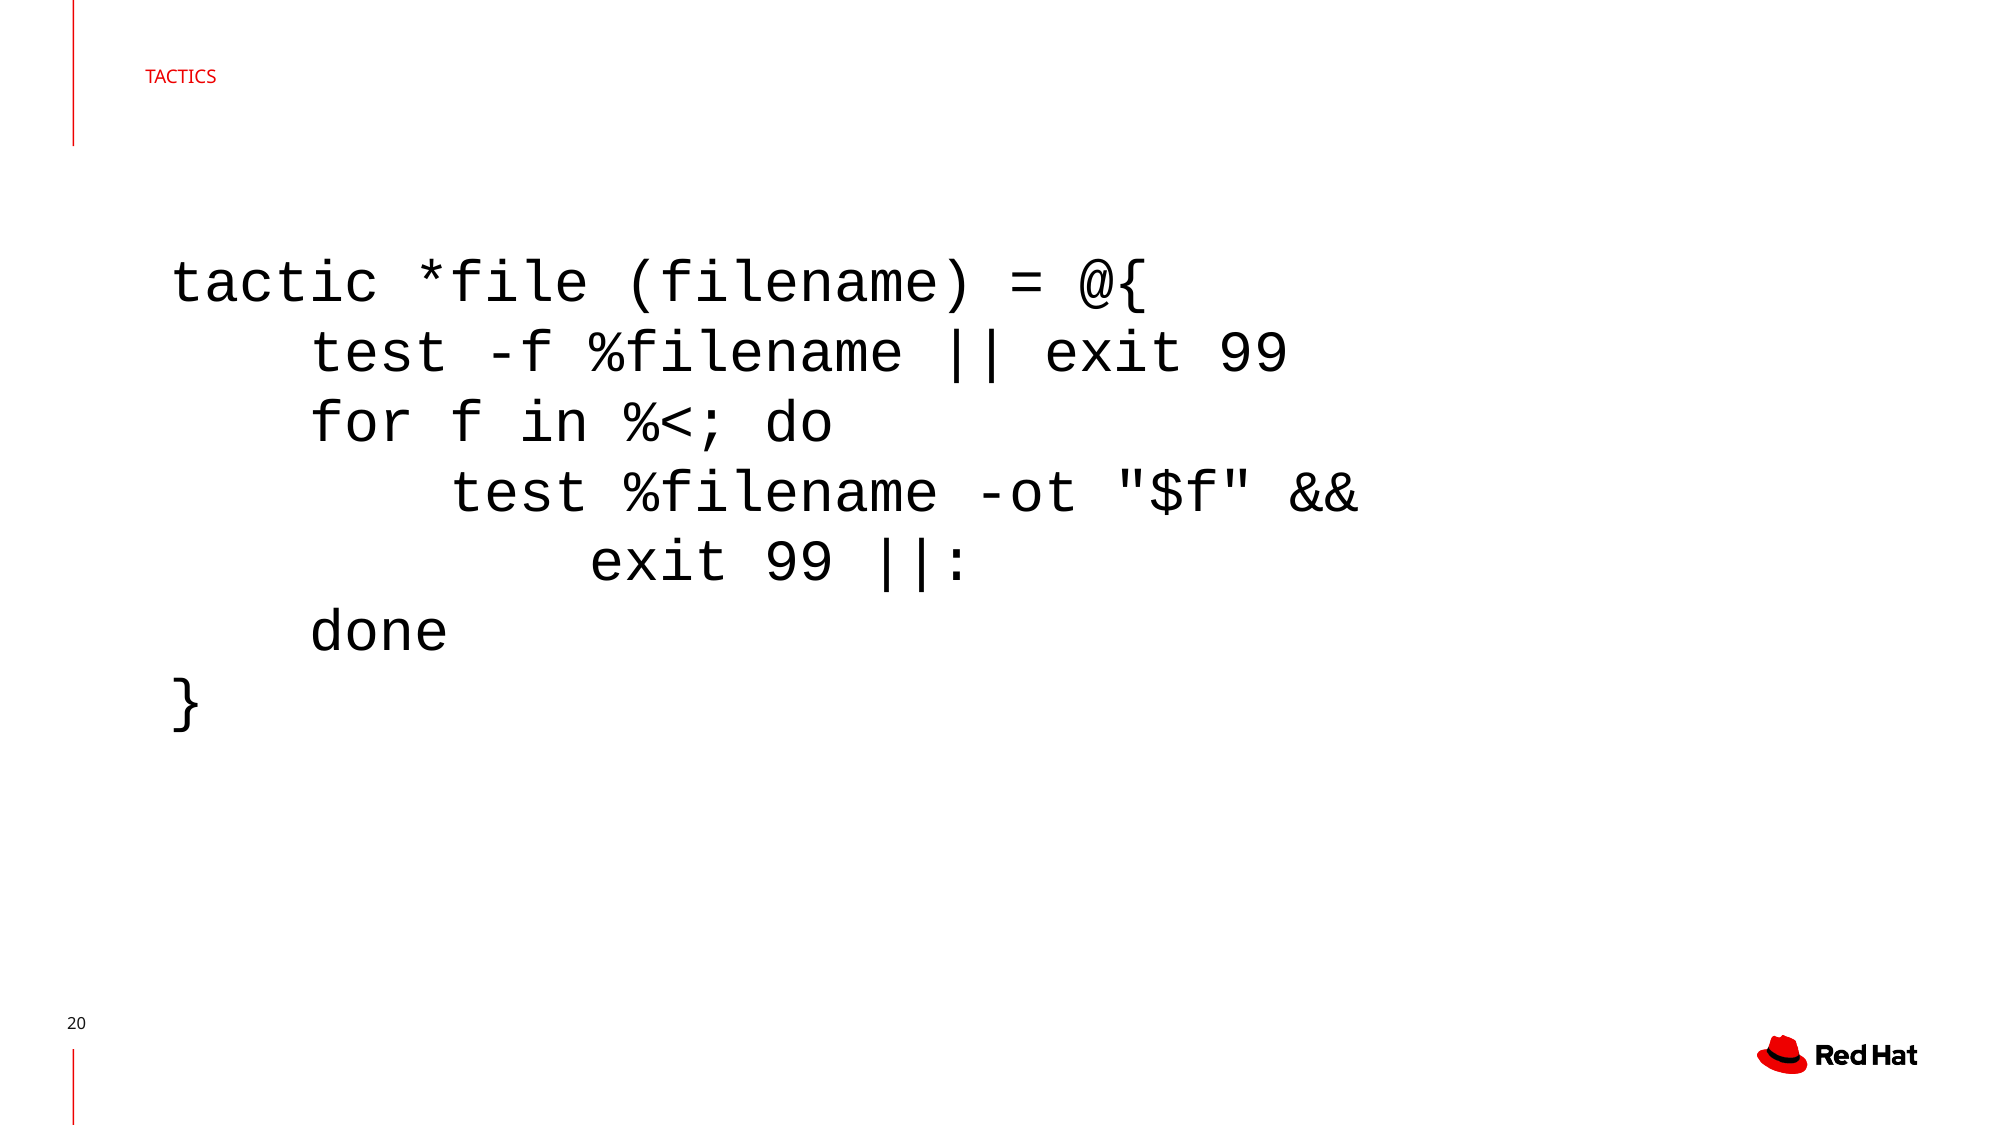

TACTICS
tactic *file (filename) = @{
 test -f %filename || exit 99
 for f in %<; do
 test %filename -ot "$f" &&
 exit 99 ||:
 done
}
20